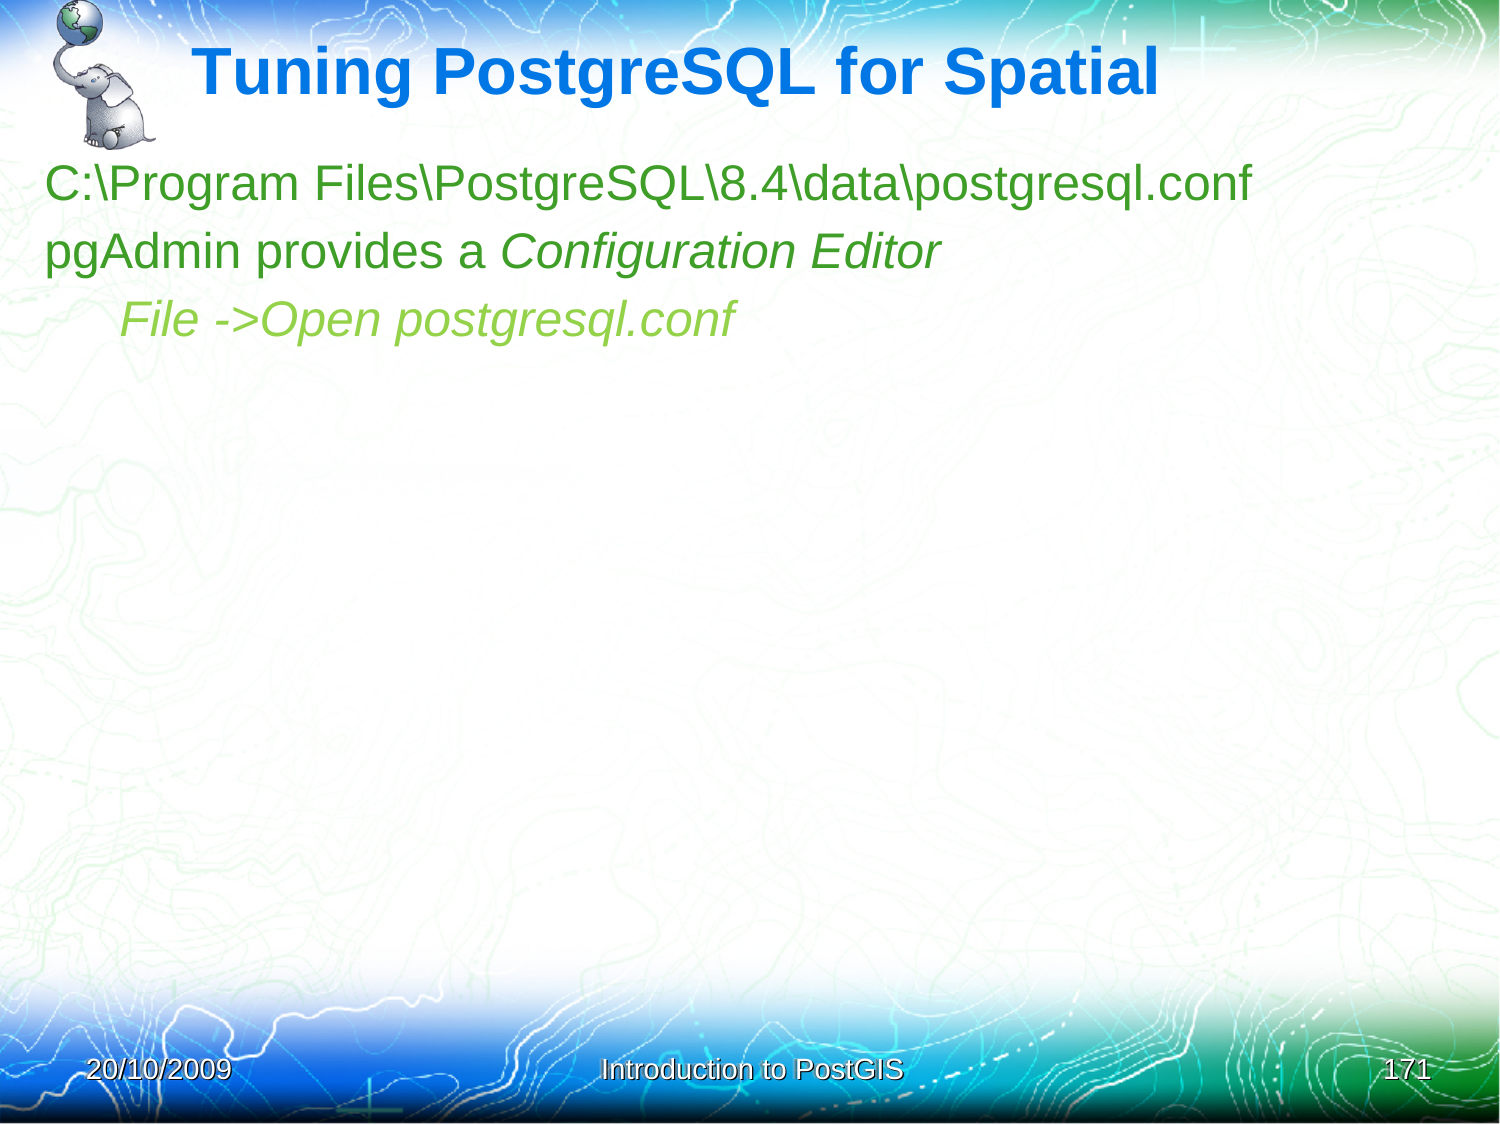

# Tuning PostgreSQL for Spatial
C:\Program Files\PostgreSQL\8.4\data\postgresql.conf
pgAdmin provides a Configuration Editor
File ->Open postgresql.conf
20/10/2009
Introduction to PostGIS
171